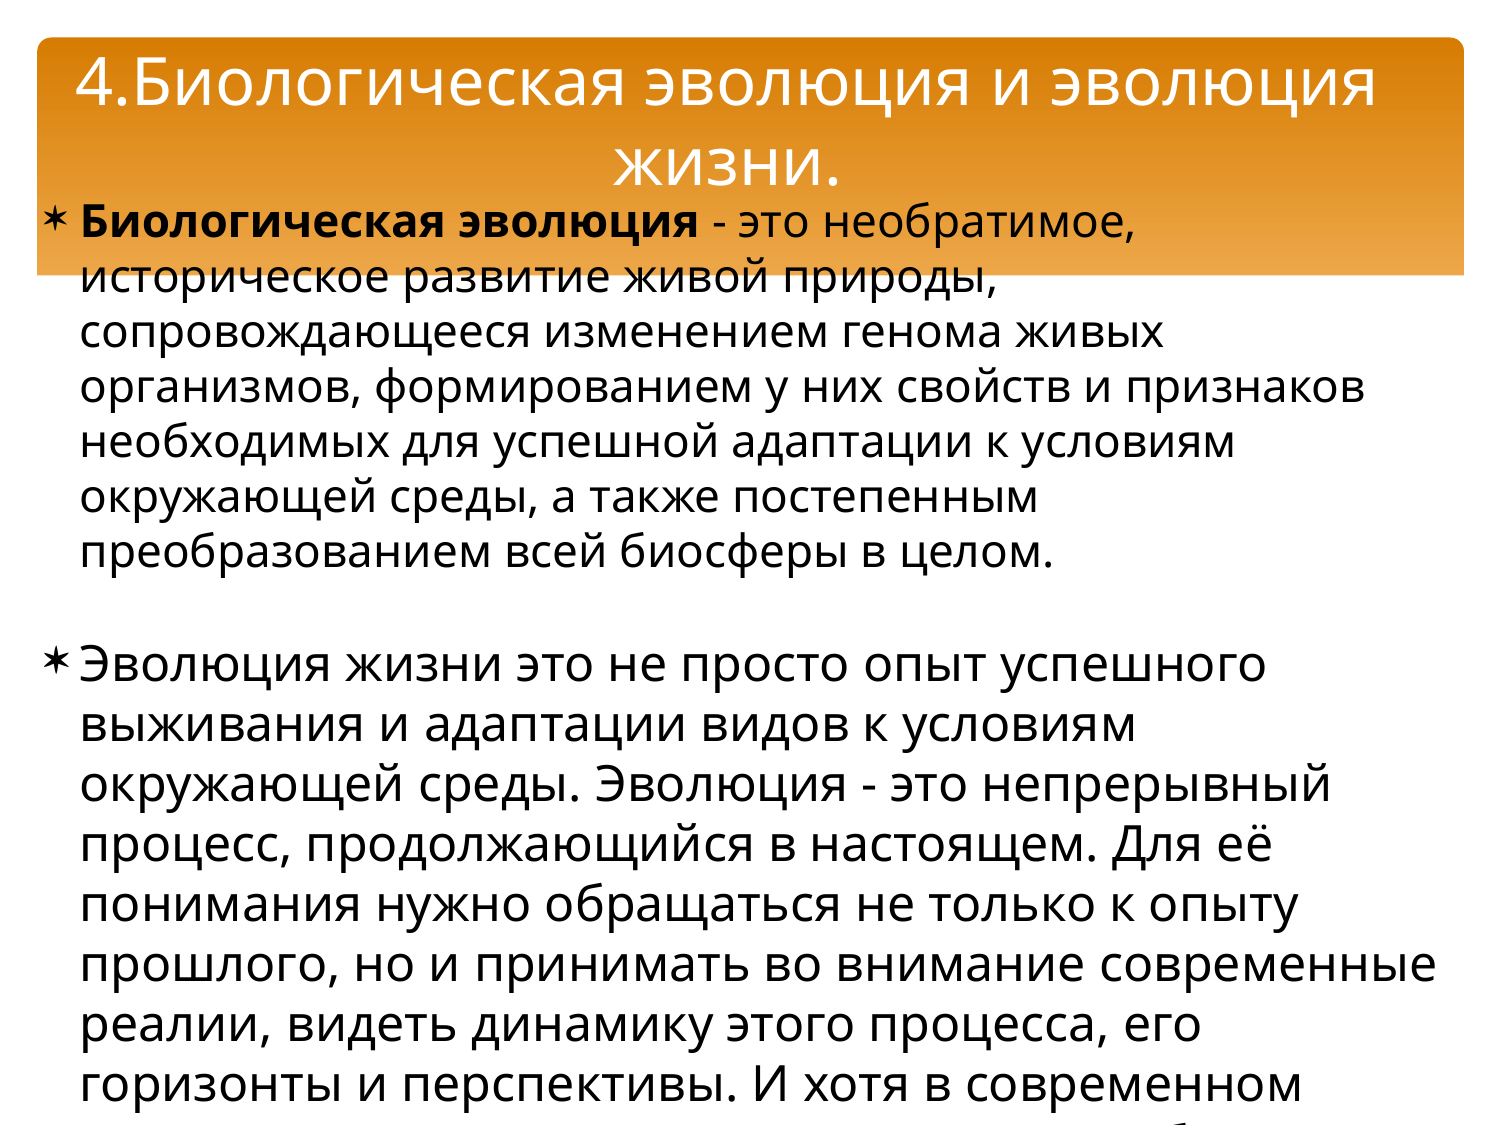

4.Биологическая эволюция и эволюция жизни.
Биологическая эволюция - это необратимое, историческое развитие живой природы, сопровождающееся изменением генома живых организмов, формированием у них свойств и признаков необходимых для успешной адаптации к условиям окружающей среды, а также постепенным преобразованием всей биосферы в целом.
Эволюция жизни это не просто опыт успешного выживания и адаптации видов к условиям окружающей среды. Эволюция - это непрерывный процесс, продолжающийся в настоящем. Для её понимания нужно обращаться не только к опыту прошлого, но и принимать во внимание современные реалии, видеть динамику этого процесса, его горизонты и перспективы. И хотя в современном мире окружающая среда довольно таки стабильна, человечество как вид, и человек как индивидуальность, продолжают изменятся под действием как внешних, так и внутренних факторов. Простым примером такого изменения является увеличение среднего роста человека за последние несколько веков, или наметившаяся за последние десятилетия тенденция к увеличению массы тела, особенно выраженная в развитых странах.